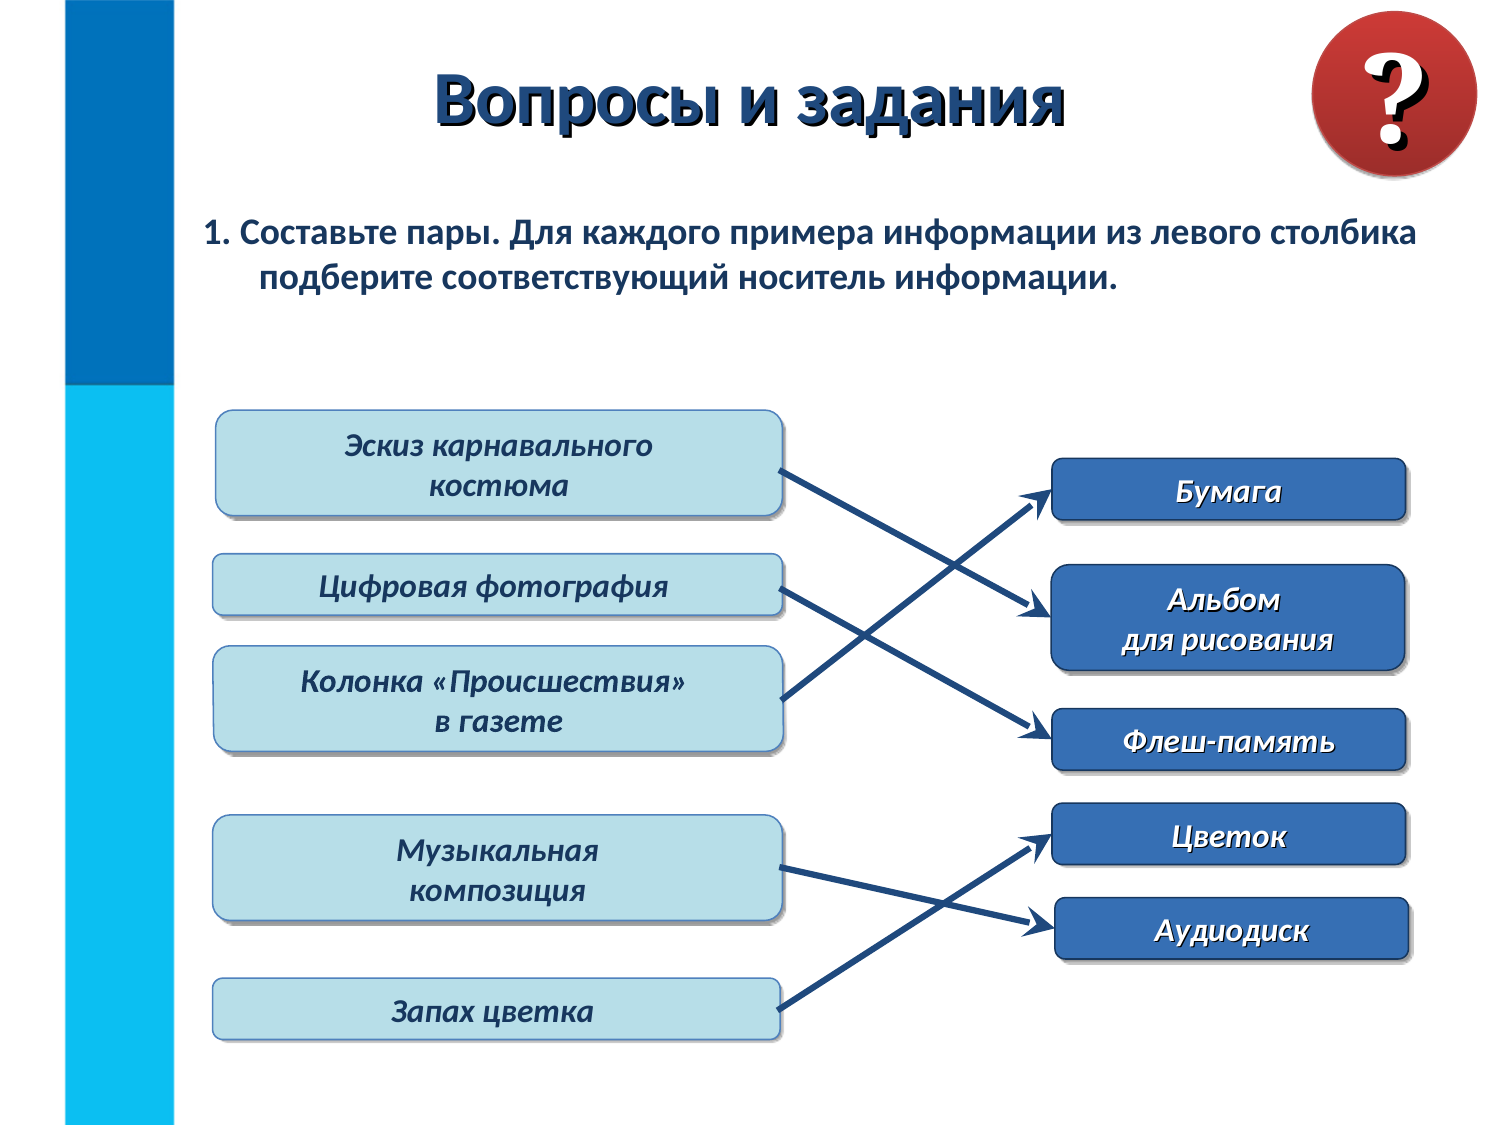

# Вопросы и задания
?
1. Составьте пары. Для каждого примера информации из левого столбика подберите соответствующий носитель информации.
Какие сведения вы храните в своей записной книжке? Как можно назвать записную книжку с точки зрения хранения информации?
Перечислите достоинства и недостатки хранения информации в оперативной и долговременной памяти.
Объясните своими словами, что такое носитель информации.
Какие носители информации вам известны?
Каким носителем информации вы пользуетесь чаще всего?
Эскиз карнавального
костюма
Бумага
Цифровая фотография
Альбом
для рисования
Колонка «Происшествия»
в газете
Флеш-память
Цветок
Музыкальная
композиция
Аудиодиск
Запах цветка